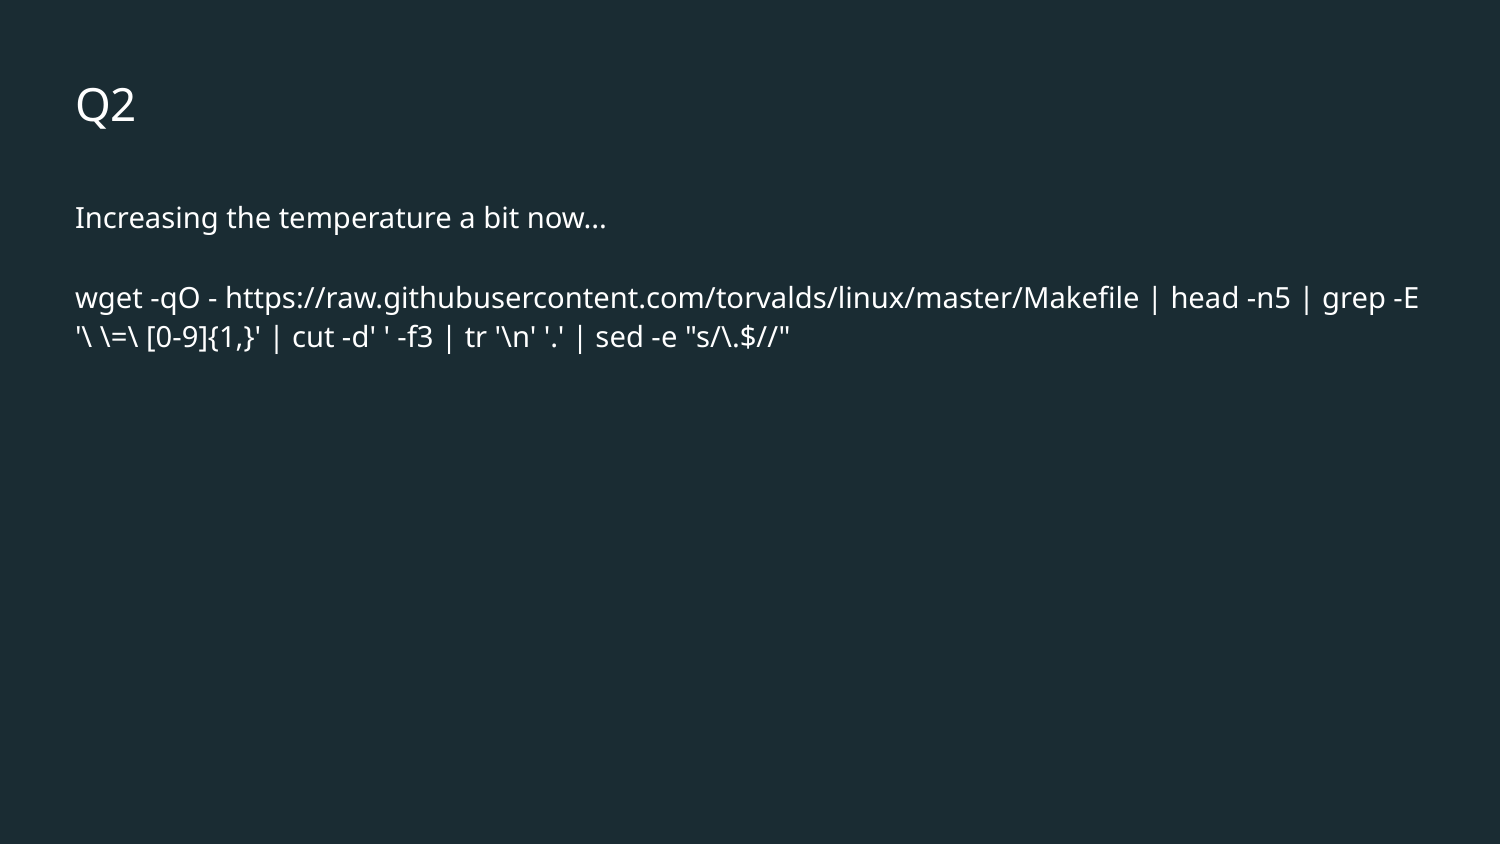

# Q2
Increasing the temperature a bit now...
wget -qO - https://raw.githubusercontent.com/torvalds/linux/master/Makefile | head -n5 | grep -E '\ \=\ [0-9]{1,}' | cut -d' ' -f3 | tr '\n' '.' | sed -e "s/\.$//"